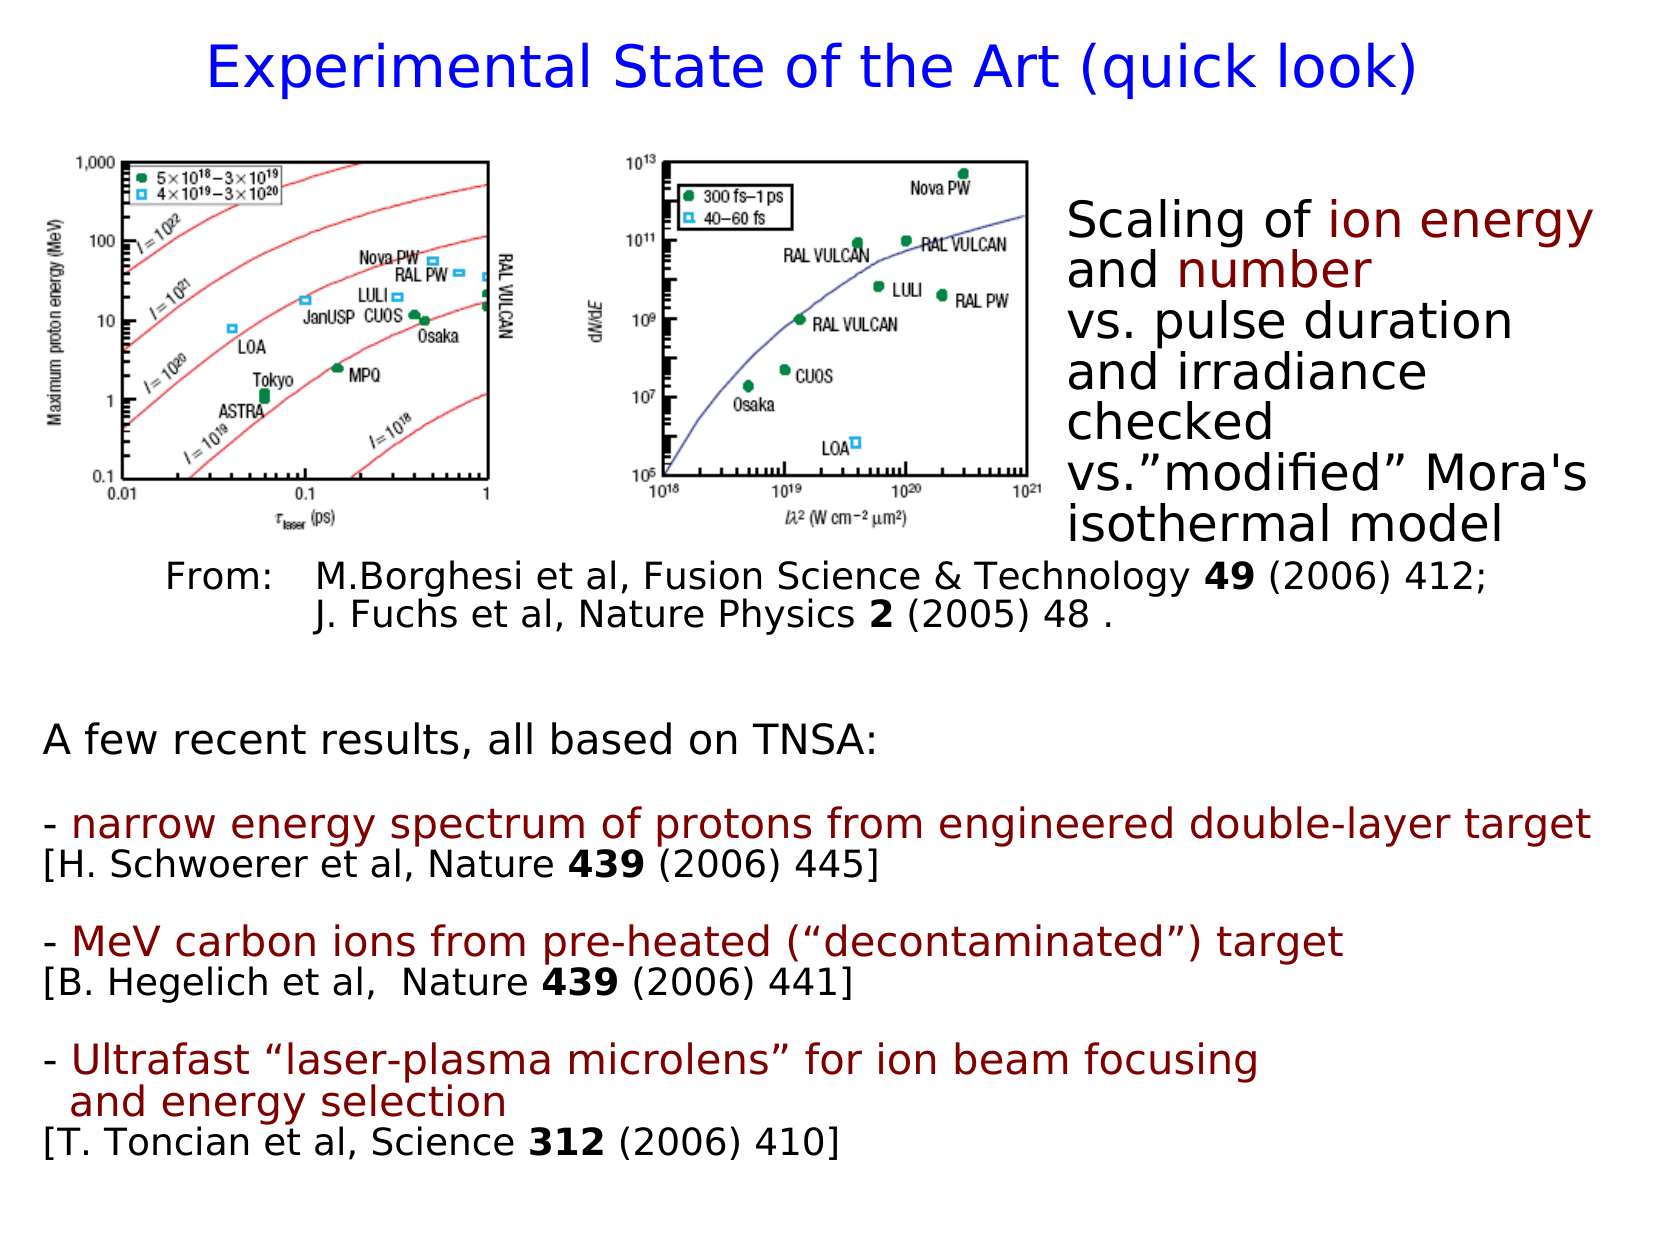

Experimental State of the Art (quick look)
Scaling of ion energy
and number
vs. pulse duration and irradiance checked vs.”modified” Mora's isothermal model
From:	M.Borghesi et al, Fusion Science & Technology 49 (2006) 412;
		J. Fuchs et al, Nature Physics 2 (2005) 48 .
A few recent results, all based on TNSA:
- narrow energy spectrum of protons from engineered double-layer target
[H. Schwoerer et al, Nature 439 (2006) 445]
- MeV carbon ions from pre-heated (“decontaminated”) target
[B. Hegelich et al, Nature 439 (2006) 441]
- Ultrafast “laser-plasma microlens” for ion beam focusing
 and energy selection
[T. Toncian et al, Science 312 (2006) 410]